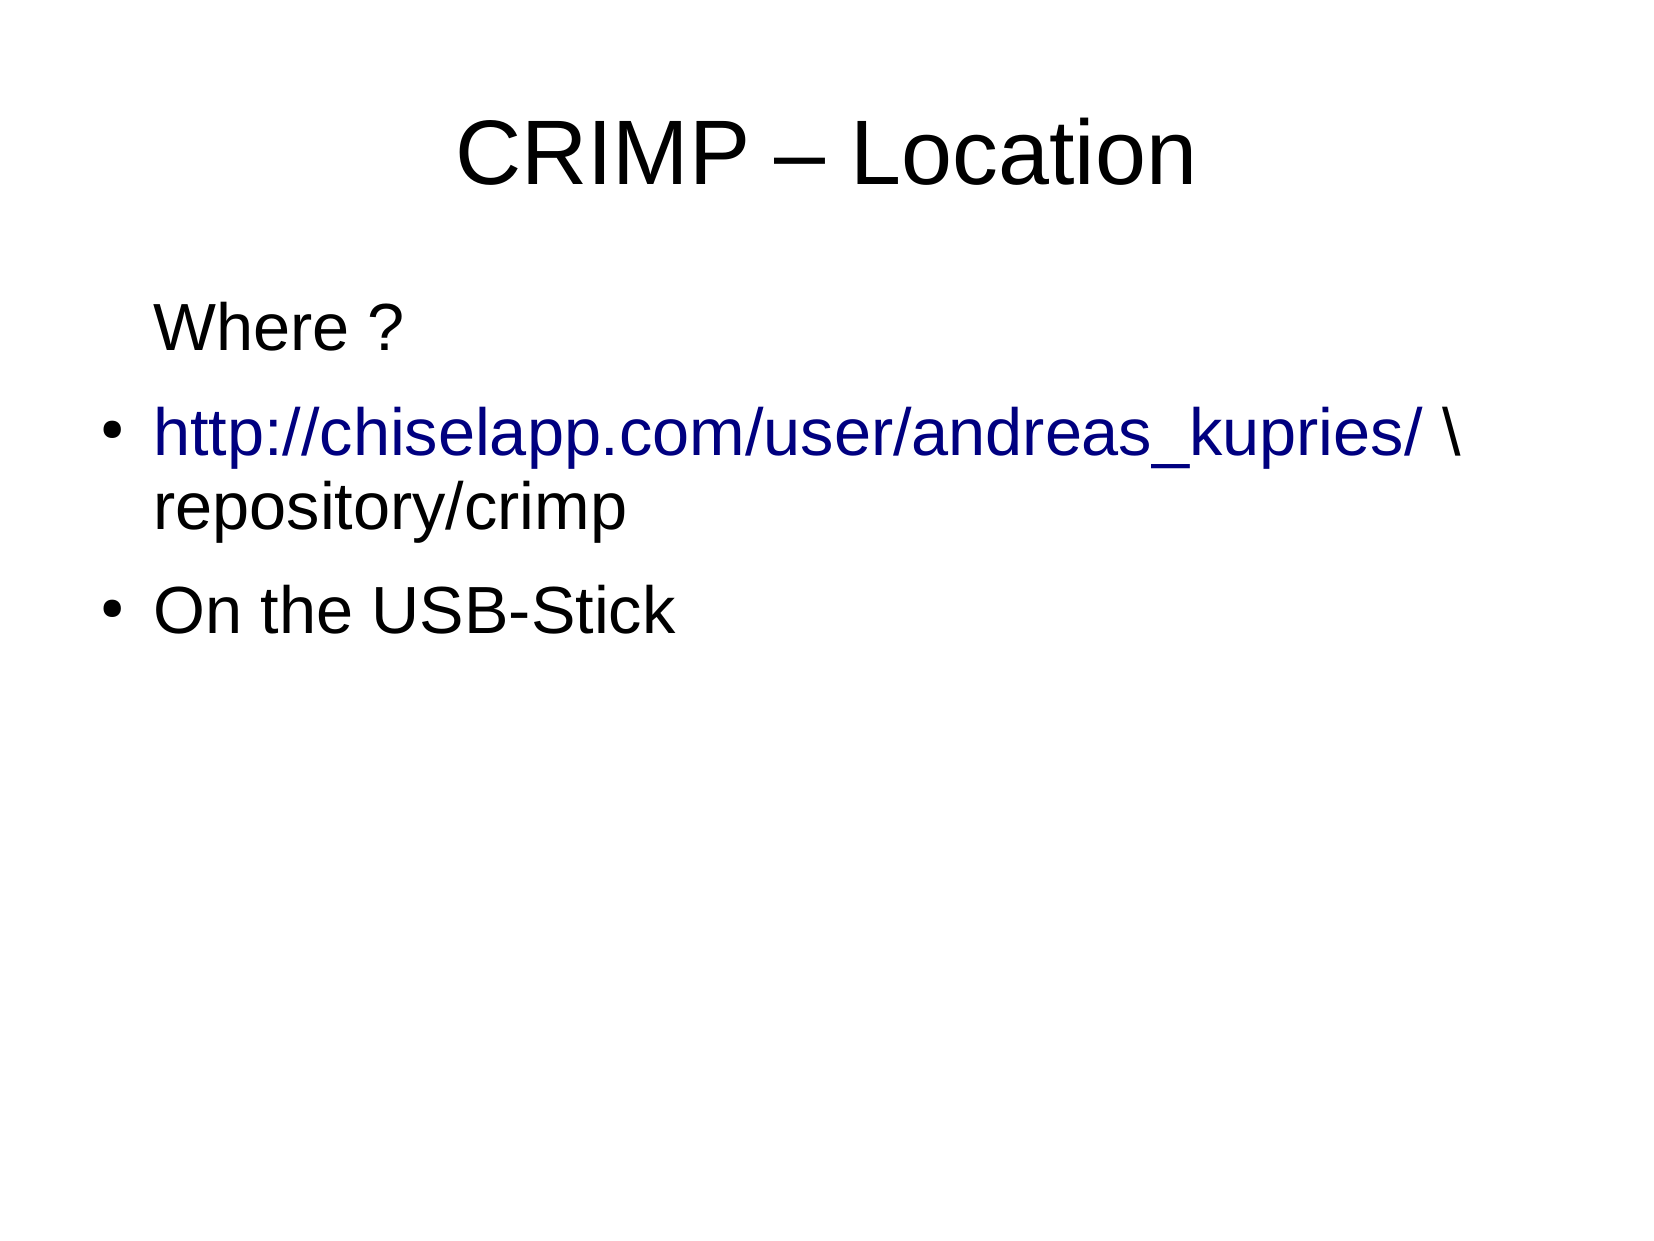

# CRIMP – Location
Where ?
http://chiselapp.com/user/andreas_kupries/ \ repository/crimp
On the USB-Stick